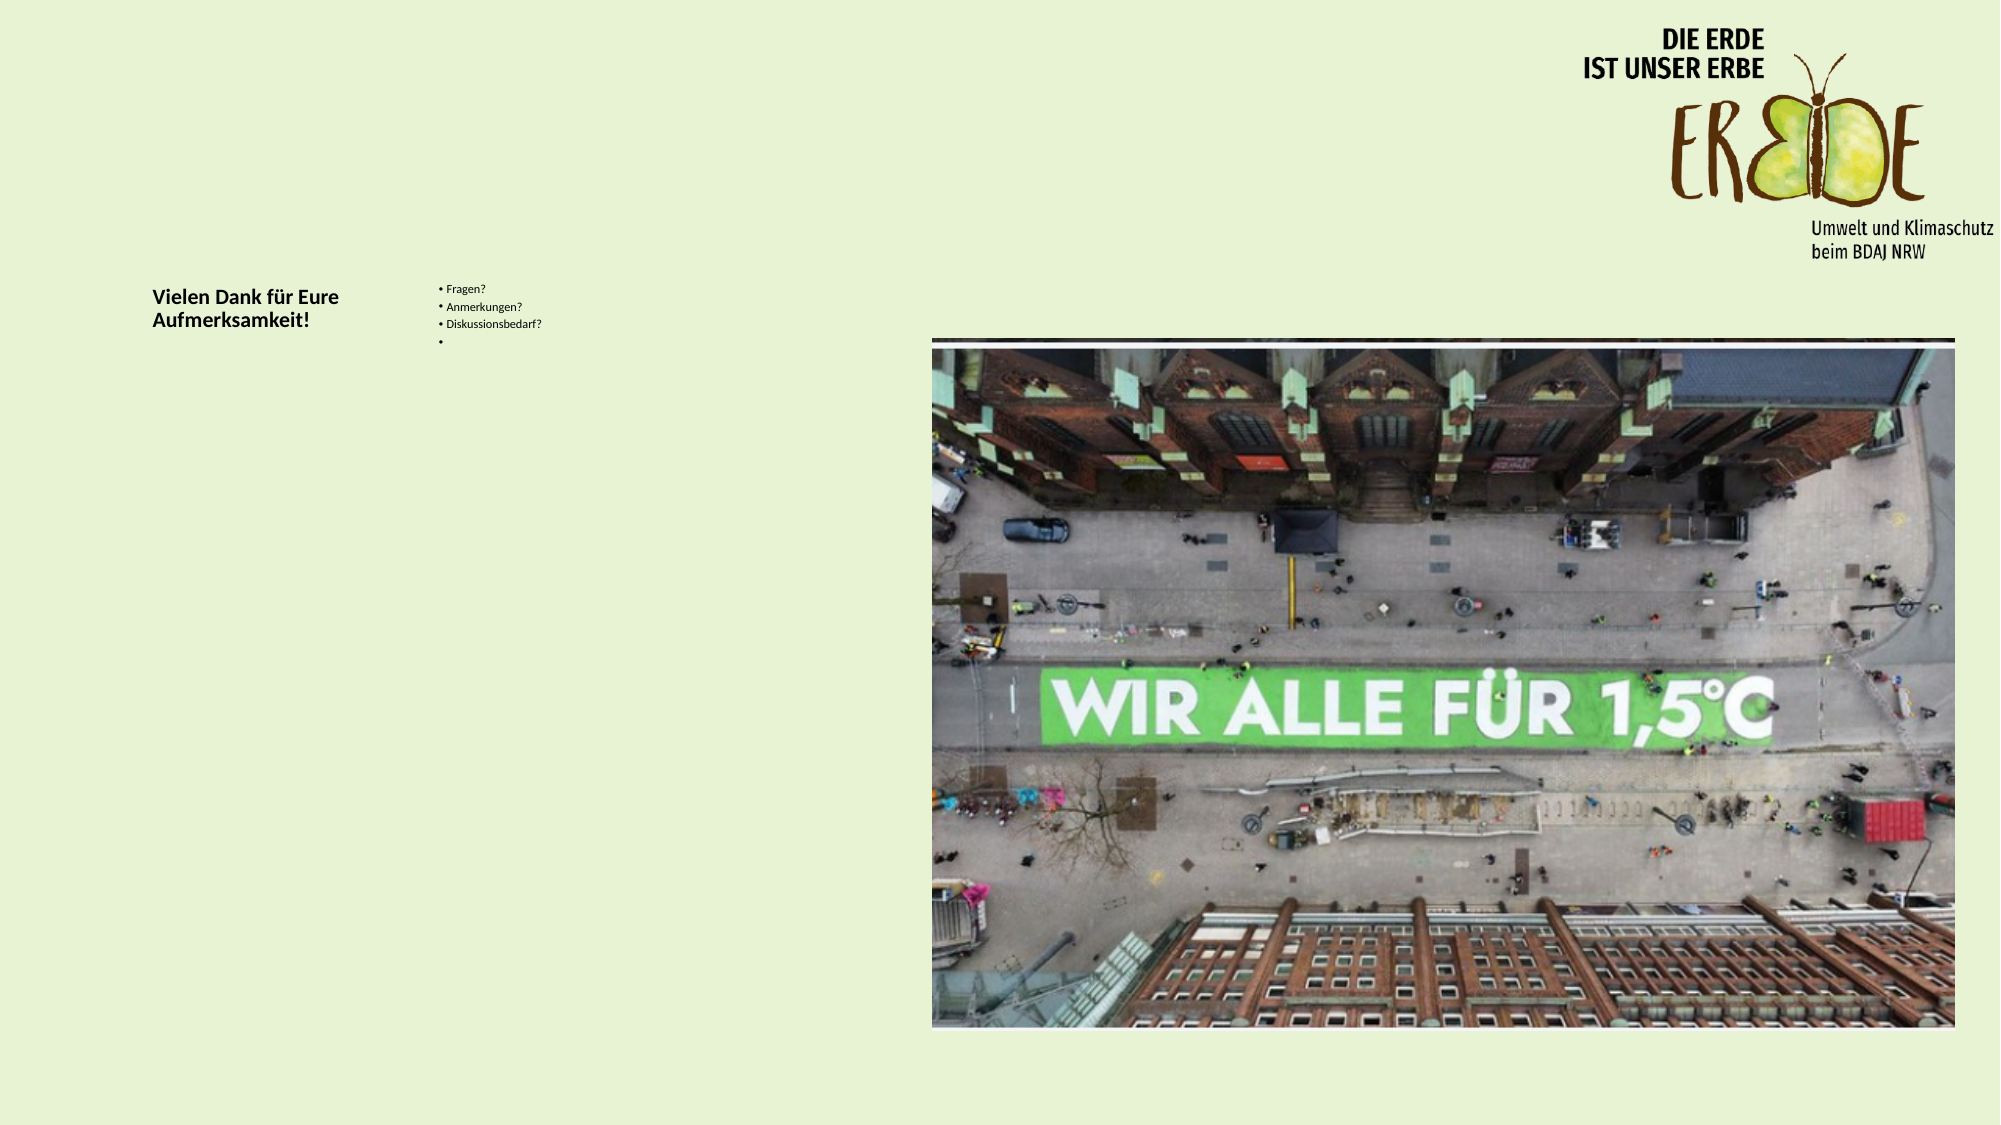

# Vielen Dank für Eure Aufmerksamkeit!
Fragen?
Anmerkungen?
Diskussionsbedarf?